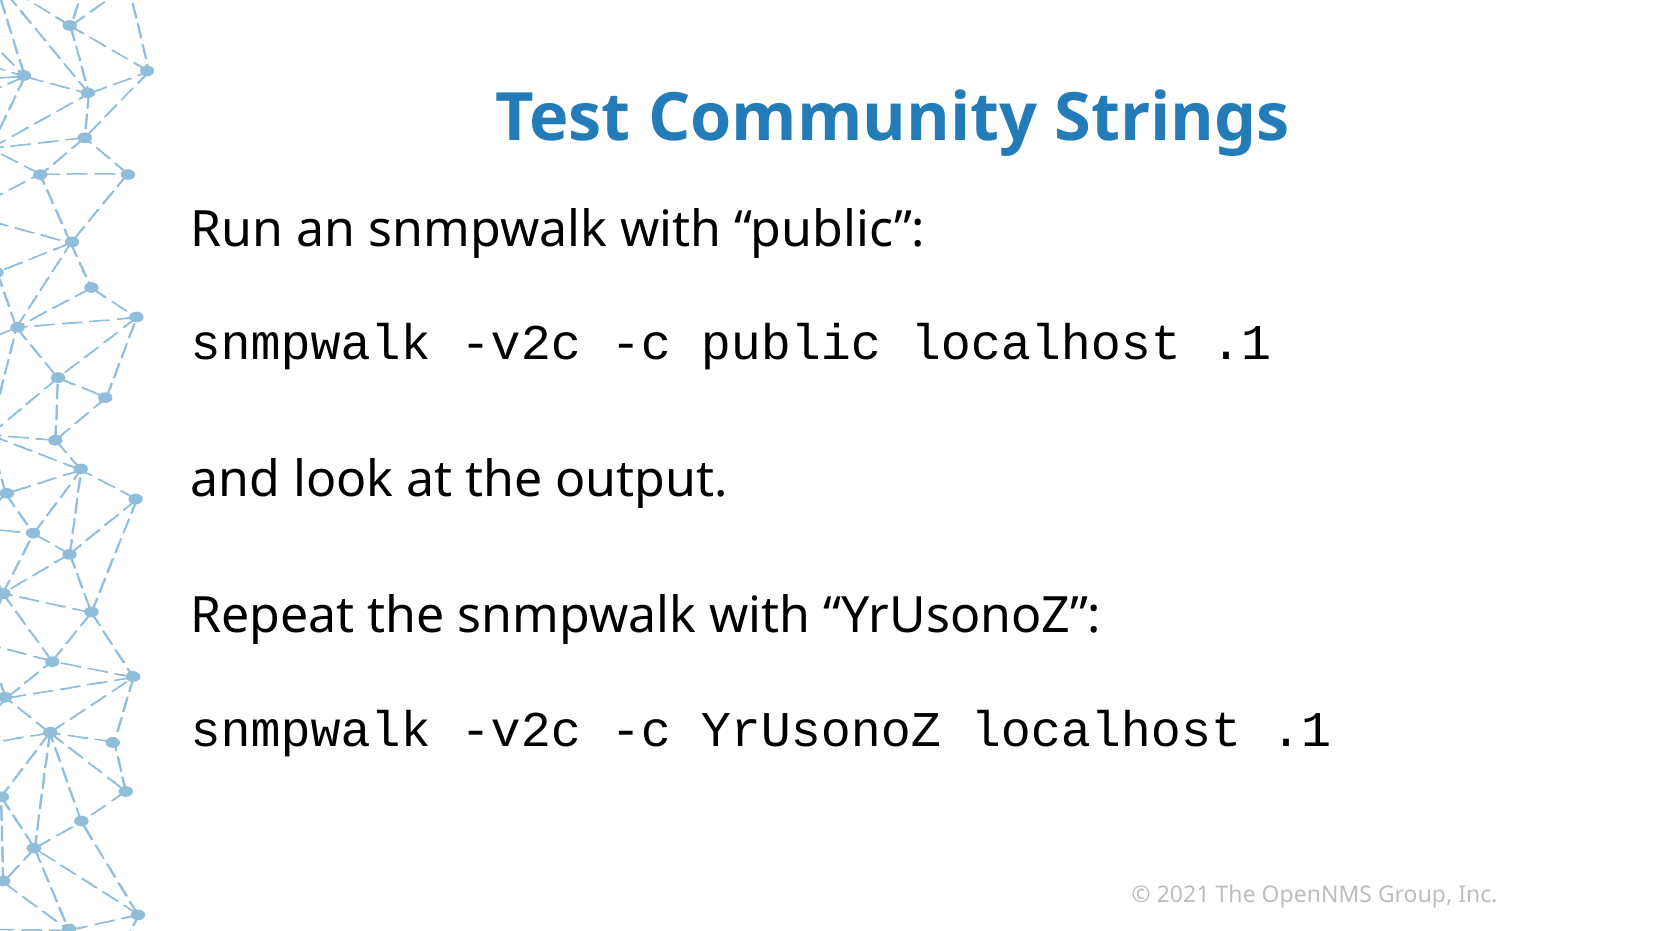

# Test Community Strings
Run an snmpwalk with “public”:
snmpwalk -v2c -c public localhost .1
and look at the output.
Repeat the snmpwalk with “YrUsonoZ”:
snmpwalk -v2c -c YrUsonoZ localhost .1